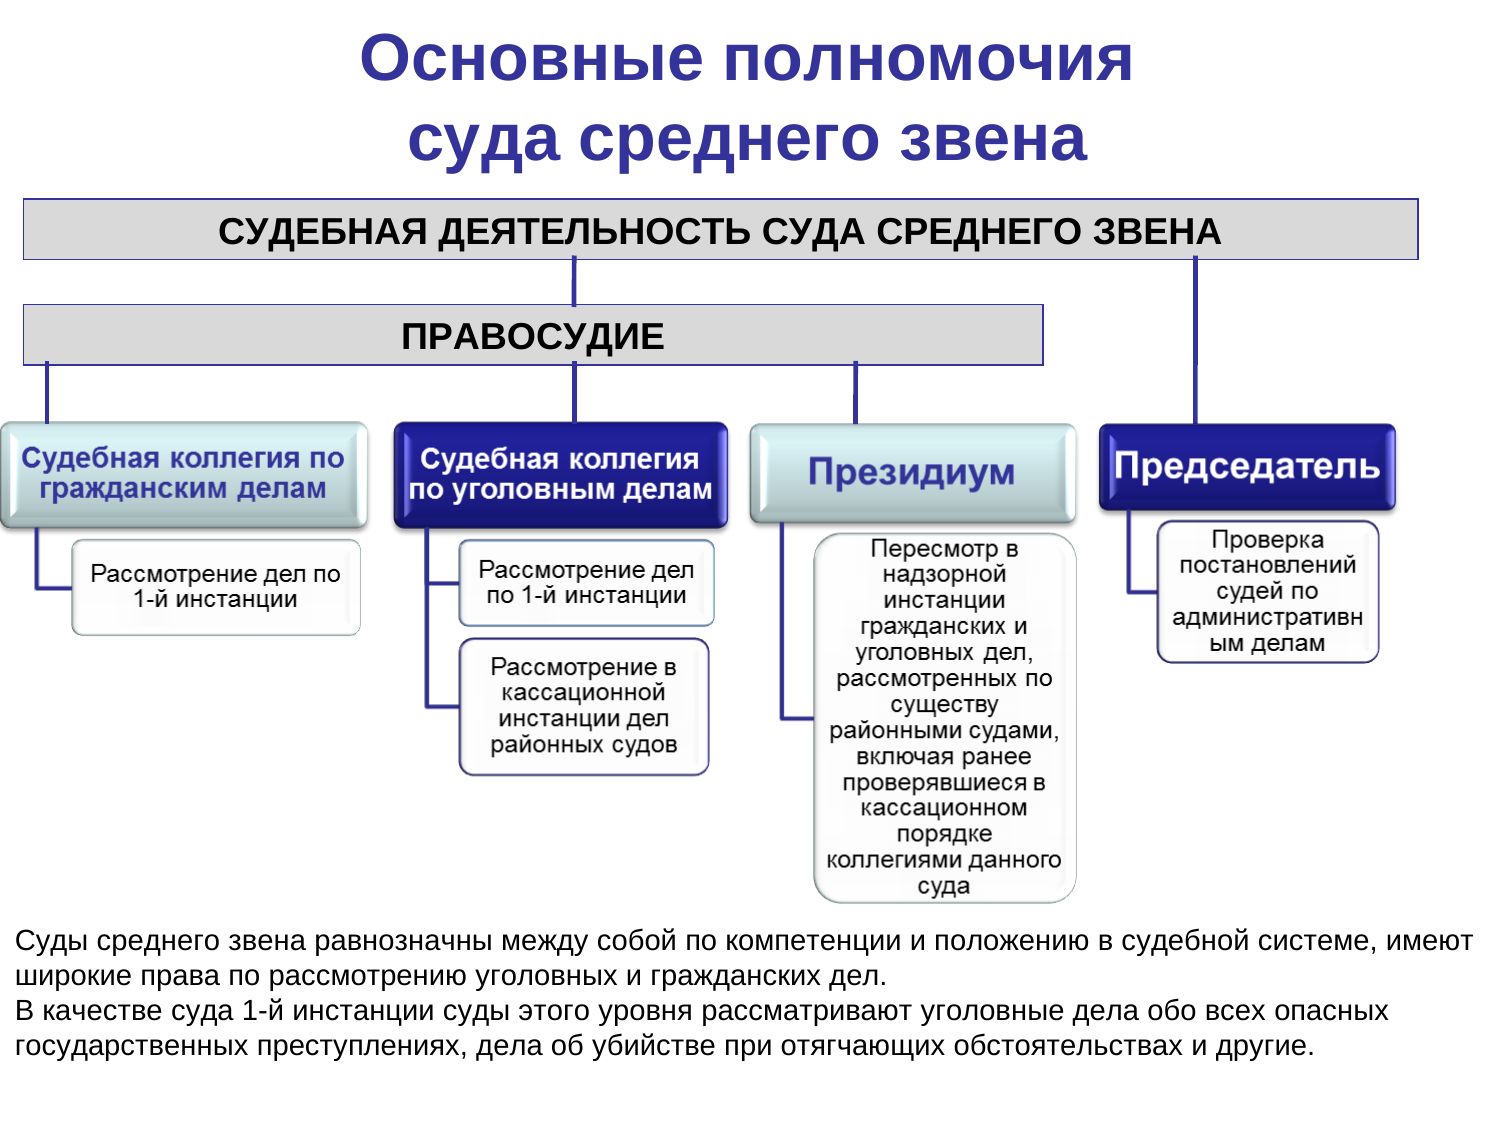

# Основные полномочия суда среднего звена
СУДЕБНАЯ ДЕЯТЕЛЬНОСТЬ СУДА СРЕДНЕГО ЗВЕНА
ПРАВОСУДИЕ
Суды среднего звена равнозначны между собой по компетенции и положению в судебной системе, имеют широкие права по рассмотрению уголовных и гражданских дел.
В качестве суда 1-й инстанции суды этого уровня рассматривают уголовные дела обо всех опасных государственных преступлениях, дела об убийстве при отягчающих обстоятельствах и другие.